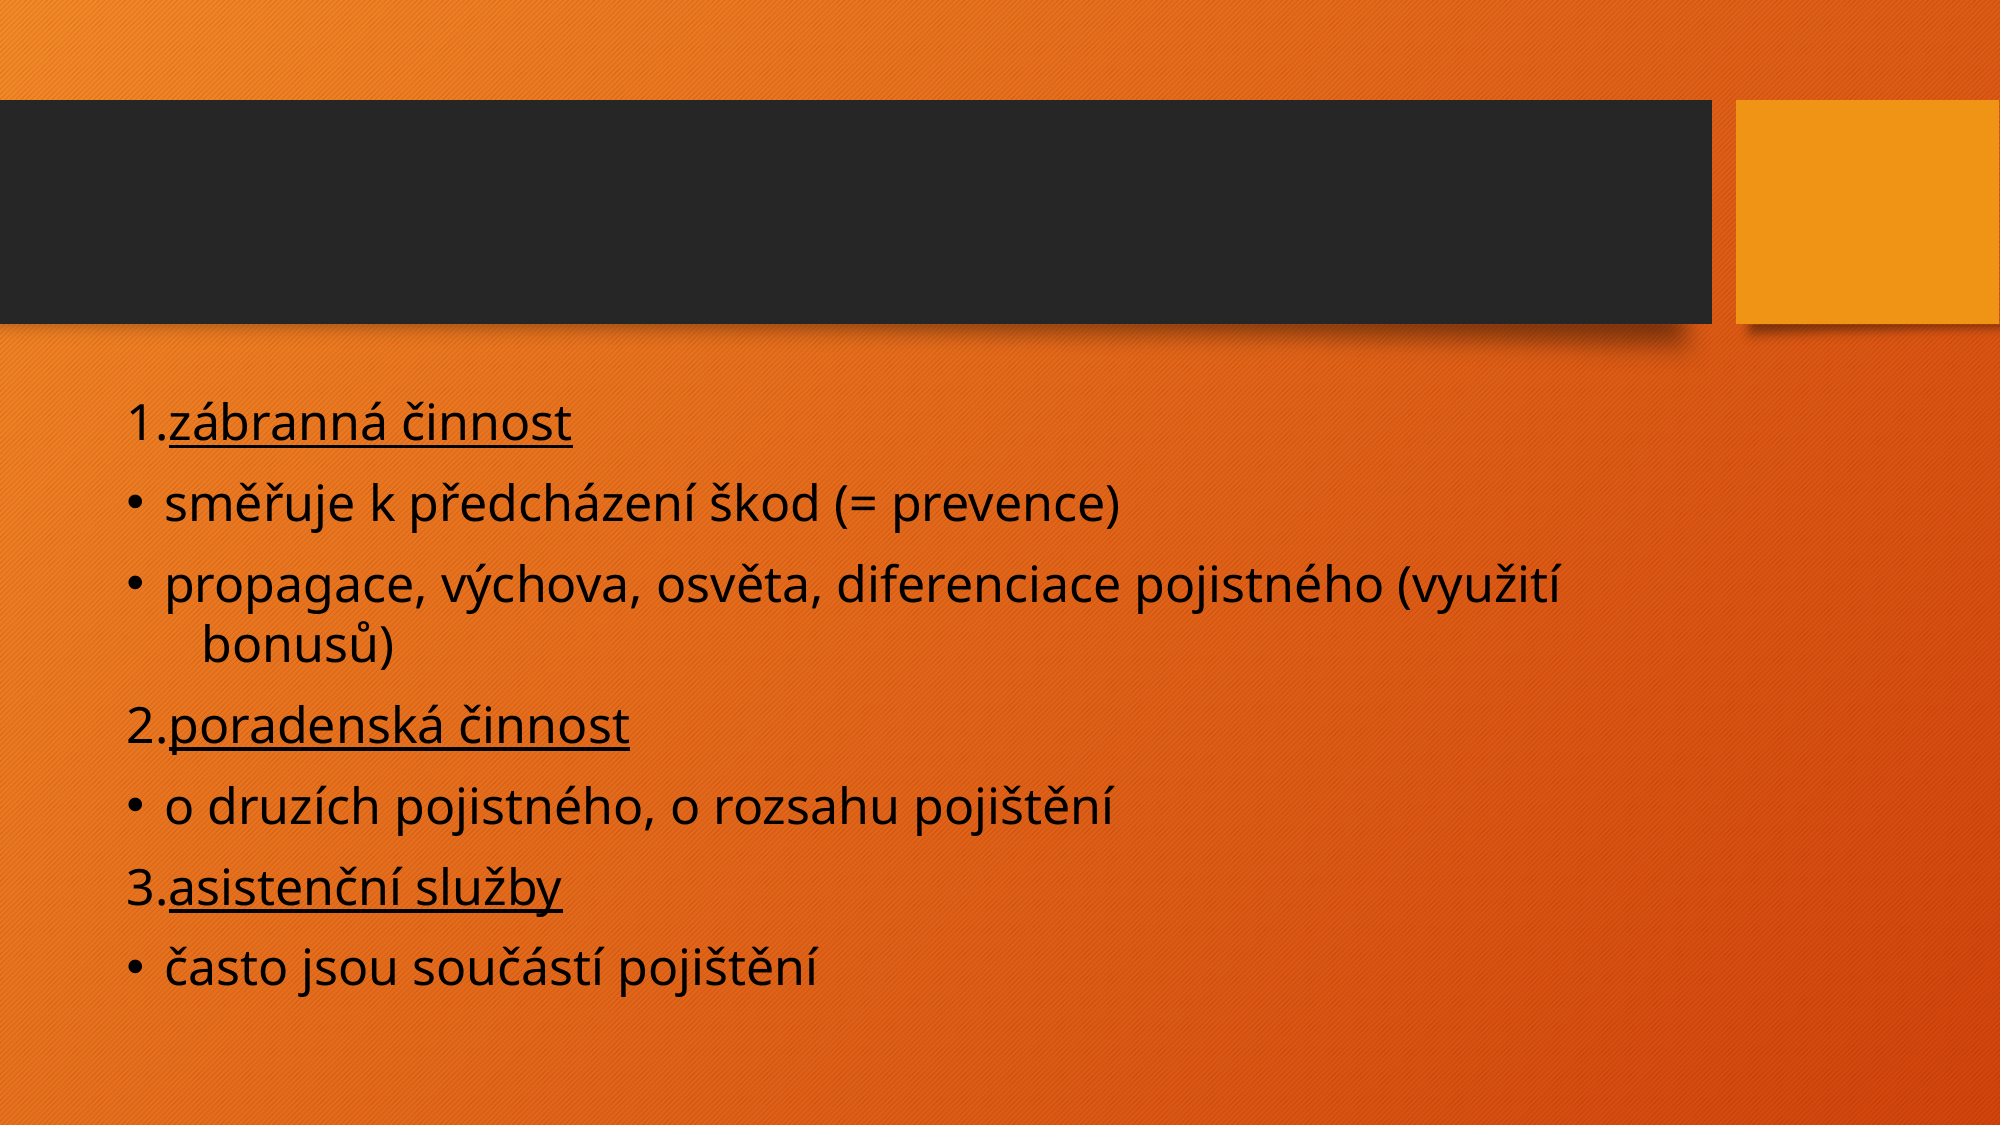

#
zábranná činnost
směřuje k předcházení škod (= prevence)
propagace, výchova, osvěta, diferenciace pojistného (využití bonusů)
poradenská činnost
o druzích pojistného, o rozsahu pojištění
asistenční služby
často jsou součástí pojištění